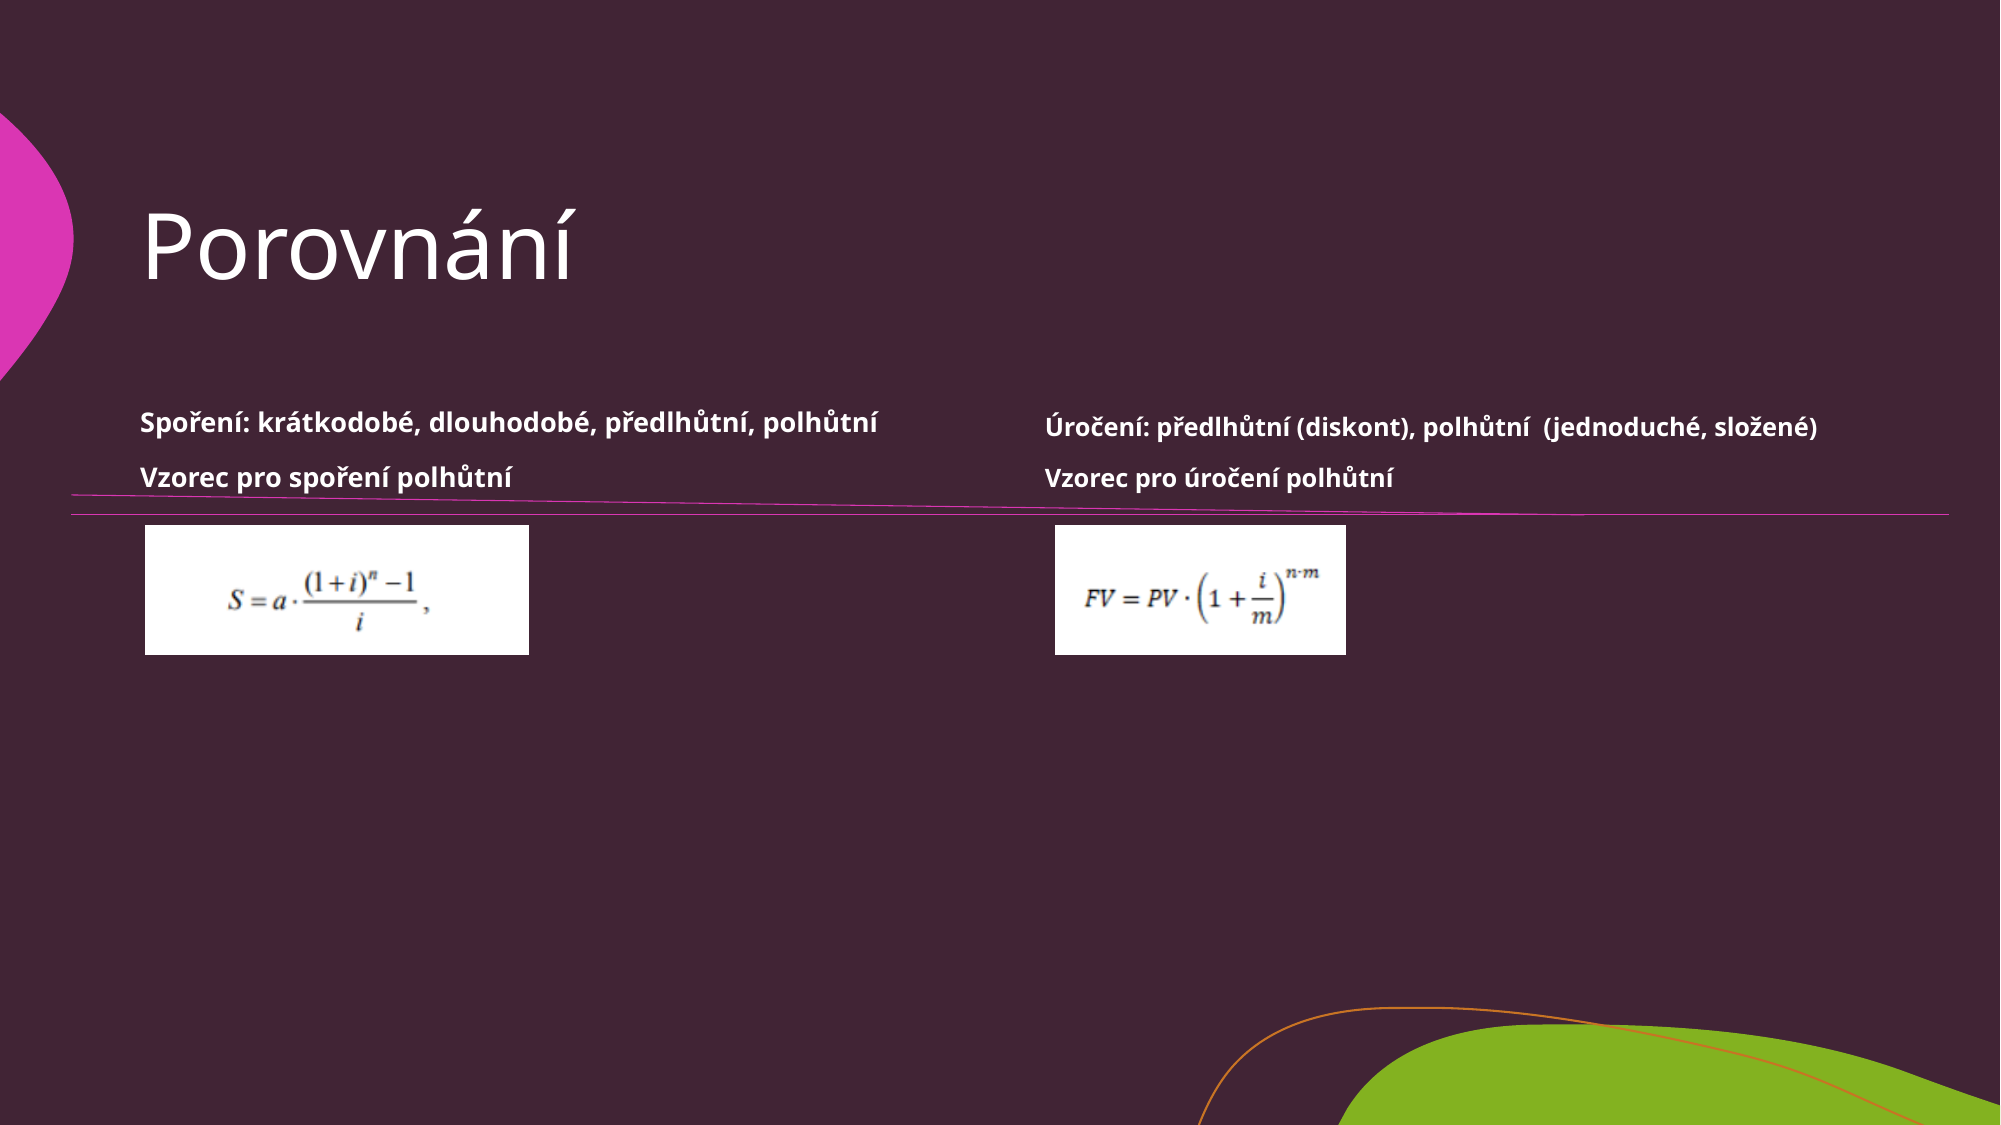

# Porovnání
Spoření: krátkodobé, dlouhodobé, předlhůtní, polhůtní
Vzorec pro spoření polhůtní
Úročení: předlhůtní (diskont), polhůtní (jednoduché, složené)
Vzorec pro úročení polhůtní